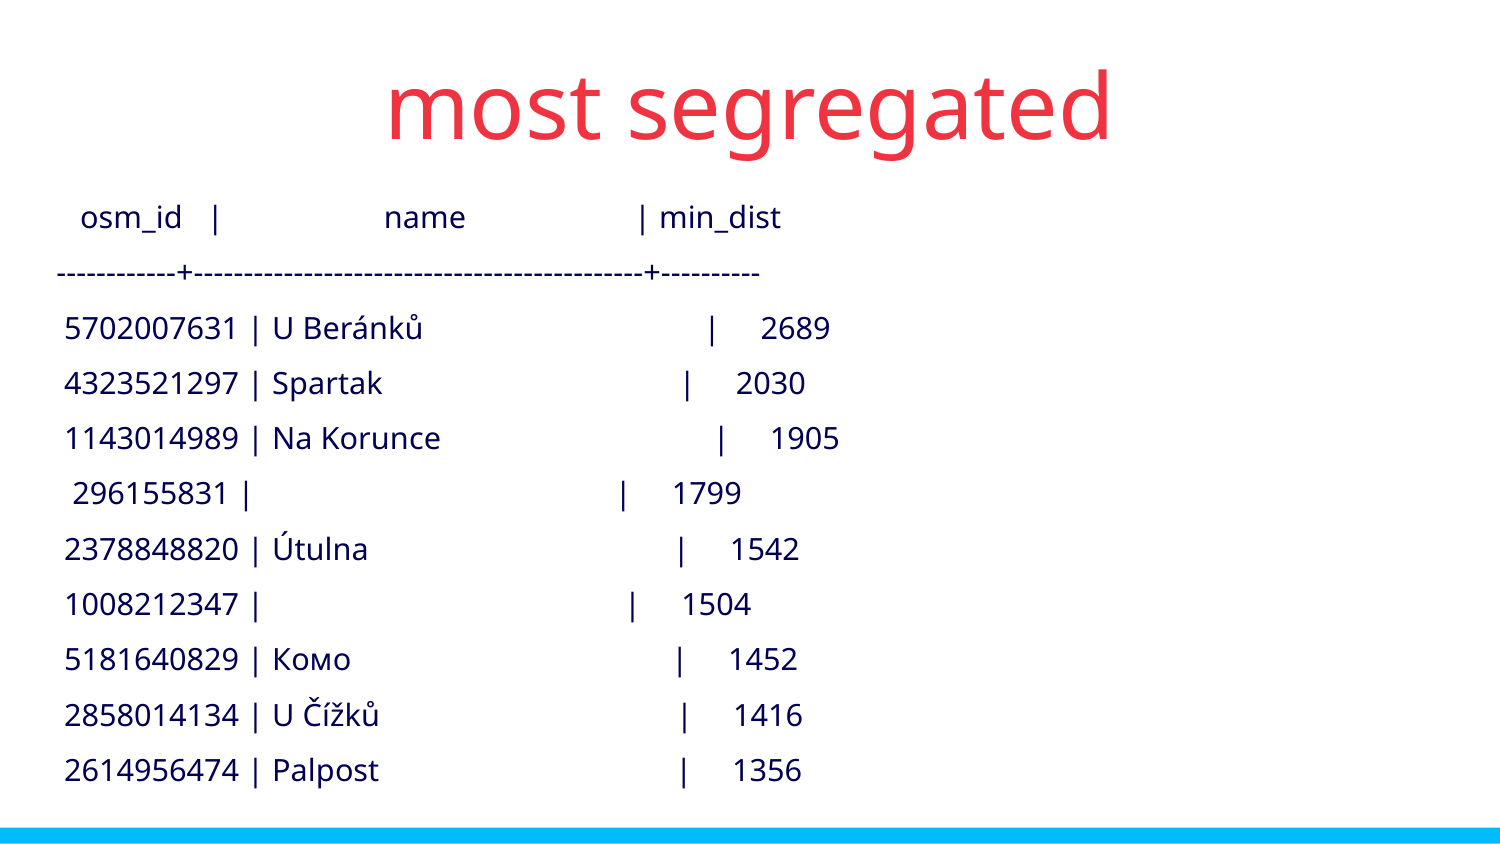

# most segregated
 osm_id | name | min_dist
------------+---------------------------------------------+----------
 5702007631 | U Beránků | 2689
 4323521297 | Spartak | 2030
 1143014989 | Na Korunce | 1905
 296155831 | | 1799
 2378848820 | Útulna | 1542
 1008212347 | | 1504
 5181640829 | Комо | 1452
 2858014134 | U Čížků | 1416
 2614956474 | Palpost | 1356